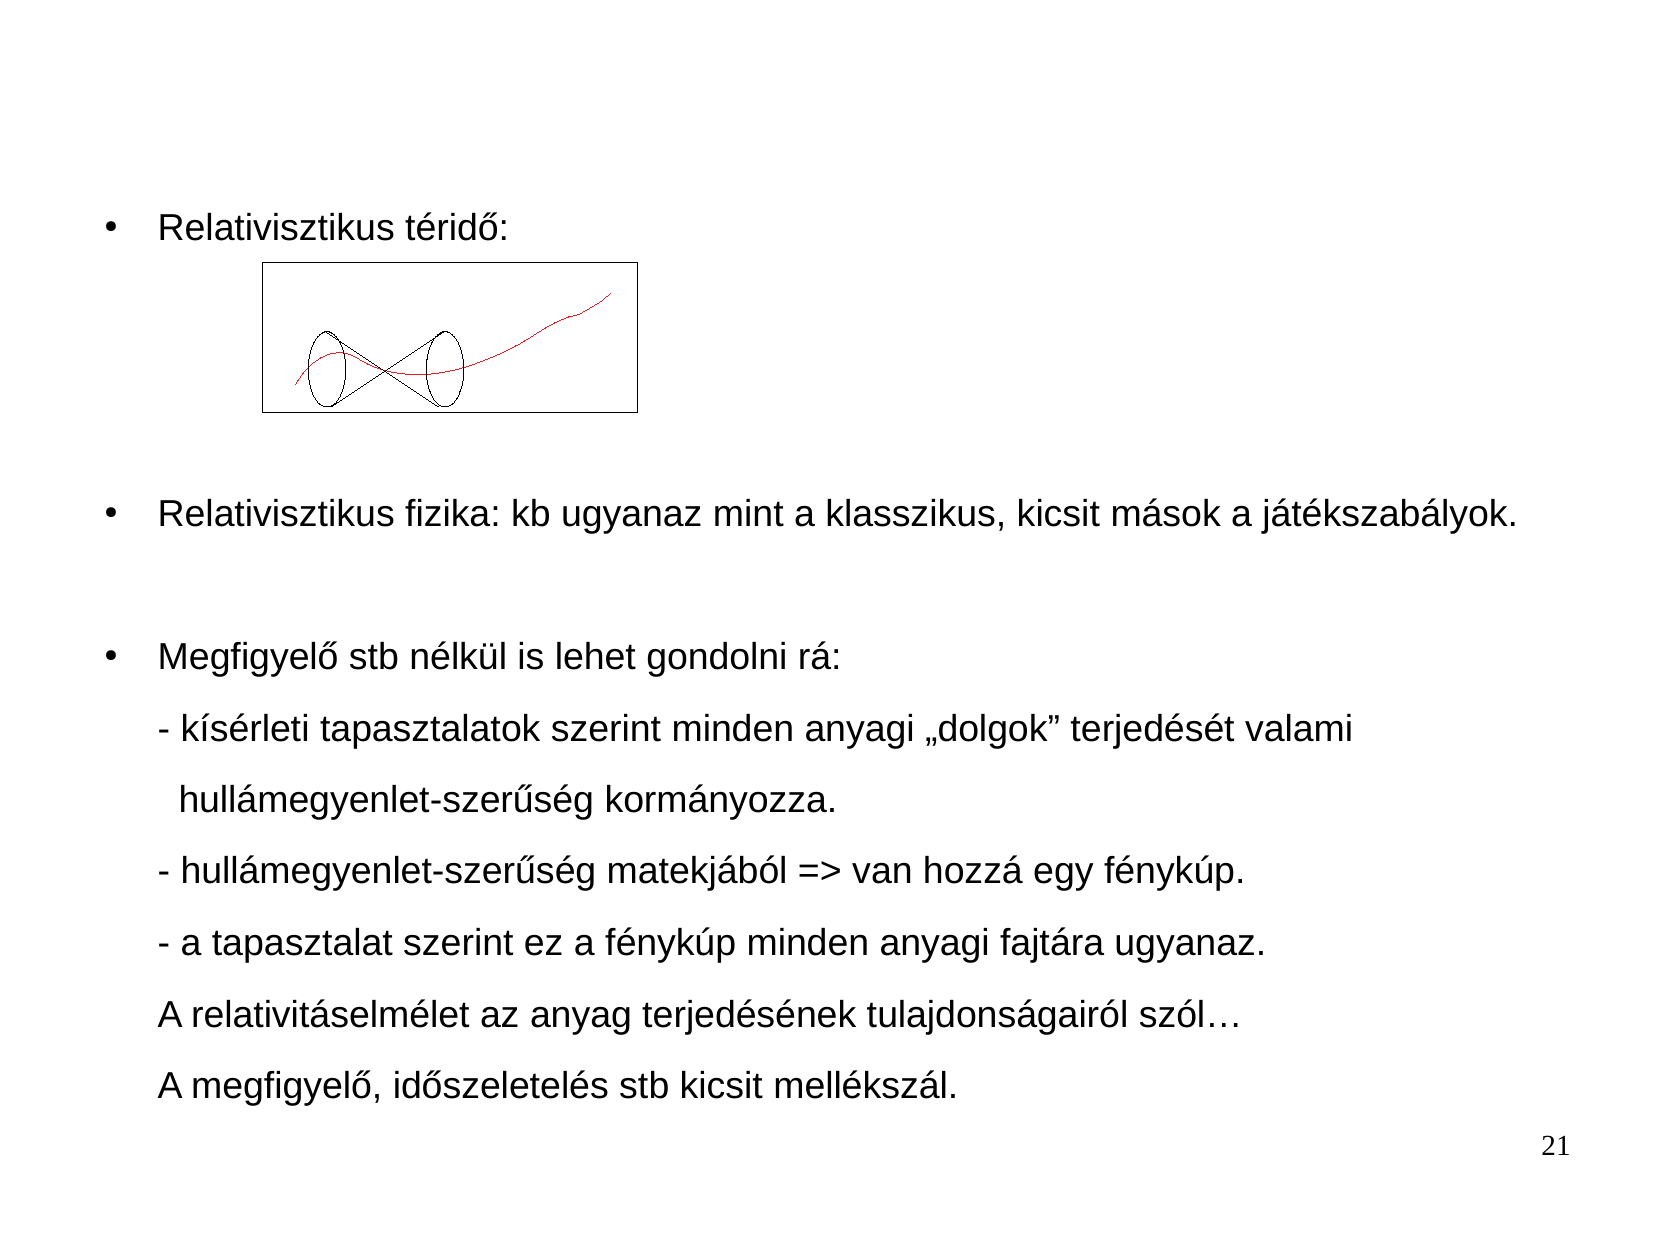

# Relativisztikus téridő:
Relativisztikus fizika: kb ugyanaz mint a klasszikus, kicsit mások a játékszabályok.
Megfigyelő stb nélkül is lehet gondolni rá:
- kísérleti tapasztalatok szerint minden anyagi „dolgok” terjedését valami
 hullámegyenlet-szerűség kormányozza.
- hullámegyenlet-szerűség matekjából => van hozzá egy fénykúp.
- a tapasztalat szerint ez a fénykúp minden anyagi fajtára ugyanaz.
A relativitáselmélet az anyag terjedésének tulajdonságairól szól…
A megfigyelő, időszeletelés stb kicsit mellékszál.
21